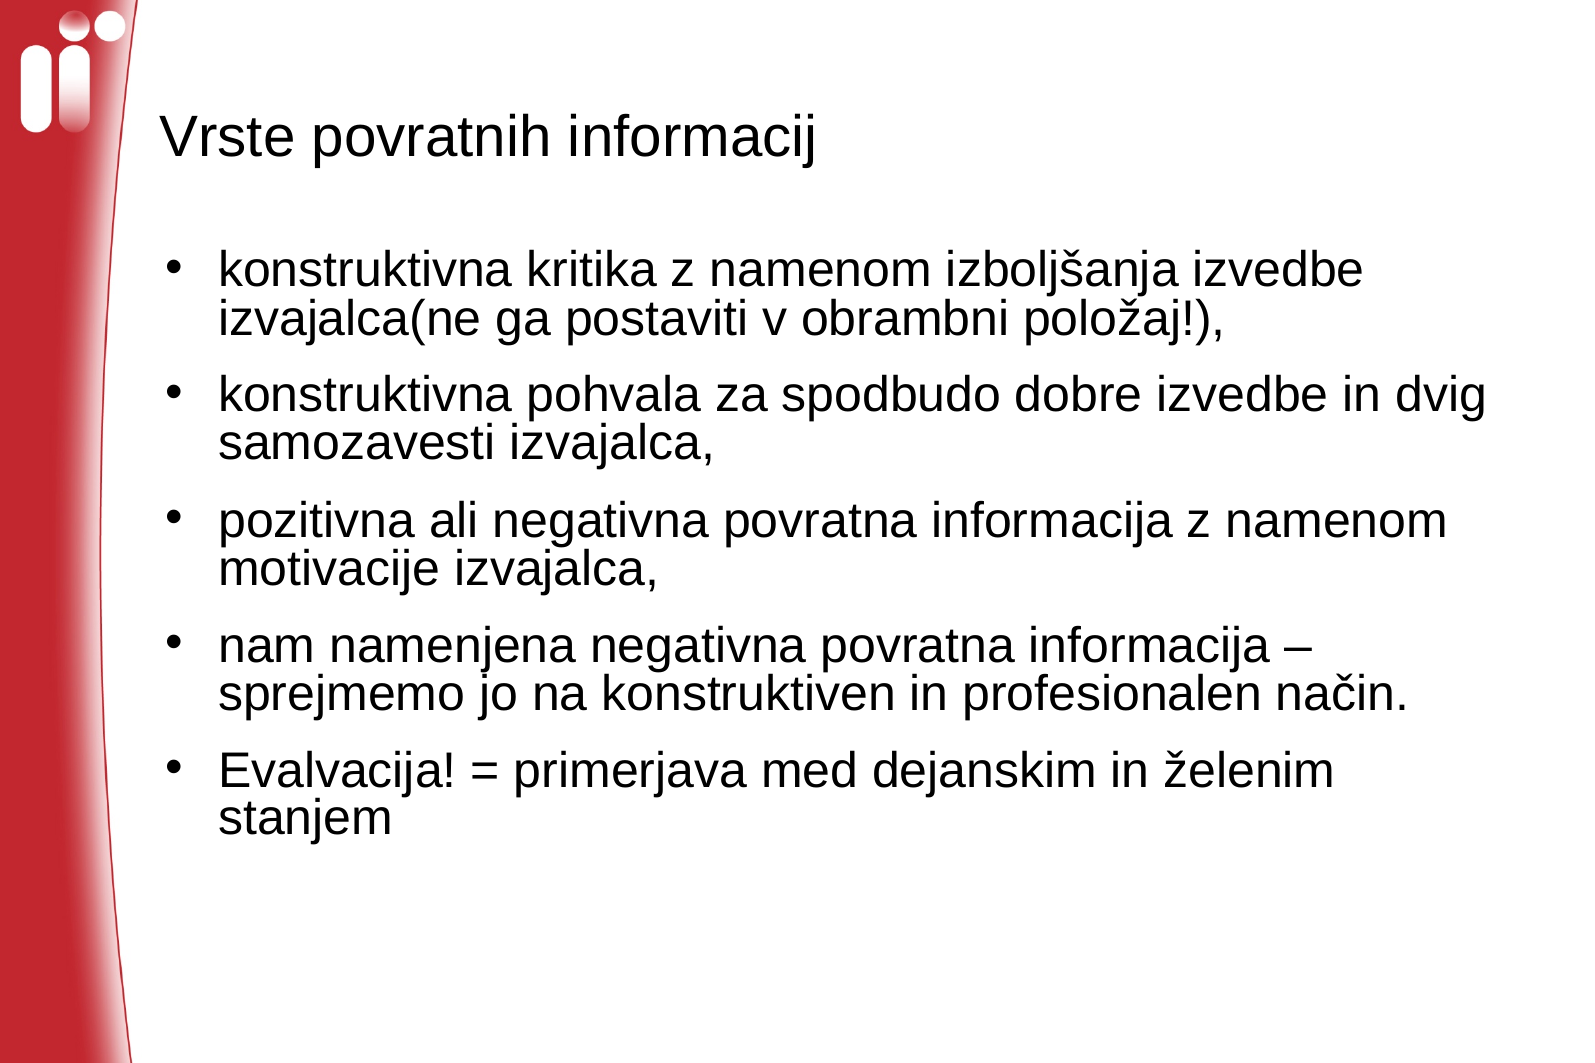

# Vrste povratnih informacij
konstruktivna kritika z namenom izboljšanja izvedbe izvajalca(ne ga postaviti v obrambni položaj!),
konstruktivna pohvala za spodbudo dobre izvedbe in dvig samozavesti izvajalca,
pozitivna ali negativna povratna informacija z namenom motivacije izvajalca,
nam namenjena negativna povratna informacija – sprejmemo jo na konstruktiven in profesionalen način.
Evalvacija! = primerjava med dejanskim in želenim stanjem